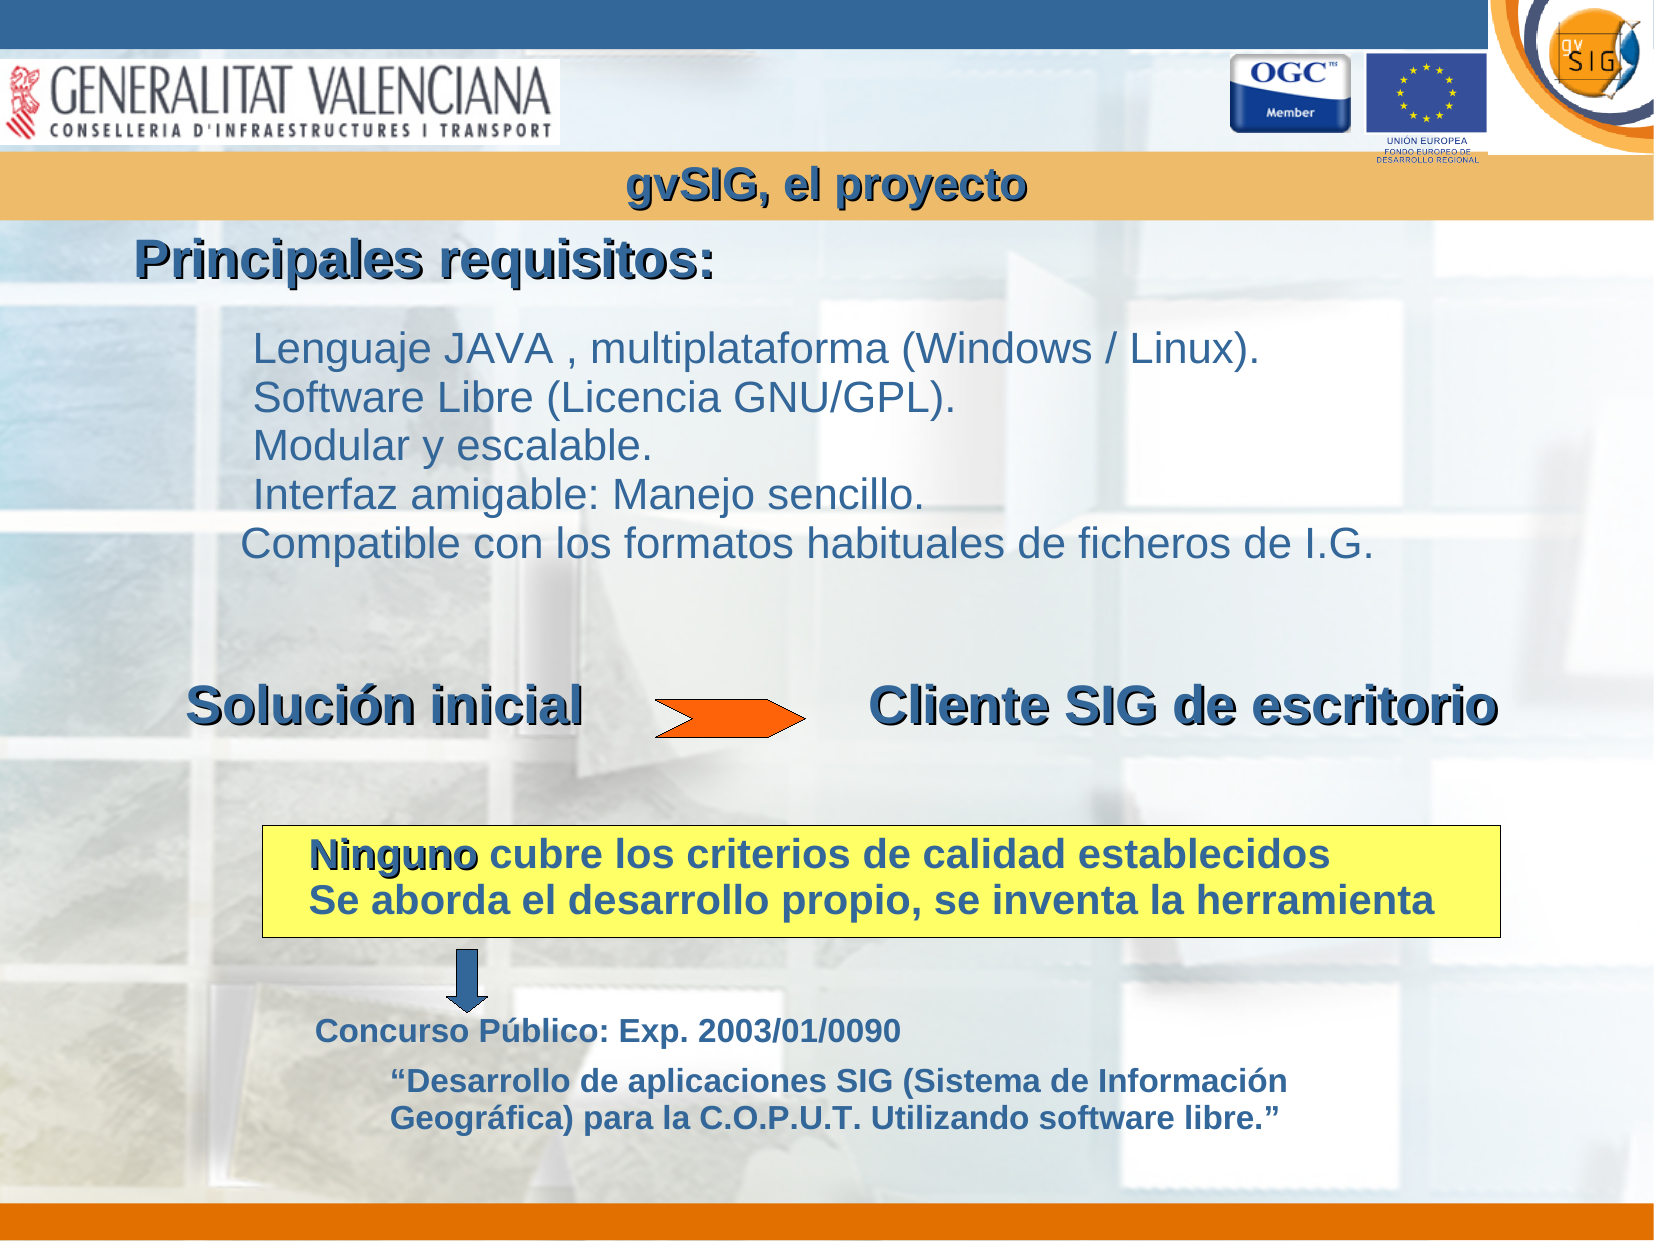

gvSIG, el proyecto
Principales requisitos:
 Lenguaje JAVA , multiplataforma (Windows / Linux).
 Software Libre (Licencia GNU/GPL).
 Modular y escalable.
 Interfaz amigable: Manejo sencillo.
Compatible con los formatos habituales de ficheros de I.G.
Solución inicial Cliente SIG de escritorio
Ninguno cubre los criterios de calidad establecidos
Se aborda el desarrollo propio, se inventa la herramienta
Concurso Público: Exp. 2003/01/0090
“Desarrollo de aplicaciones SIG (Sistema de Información Geográfica) para la C.O.P.U.T. Utilizando software libre.”